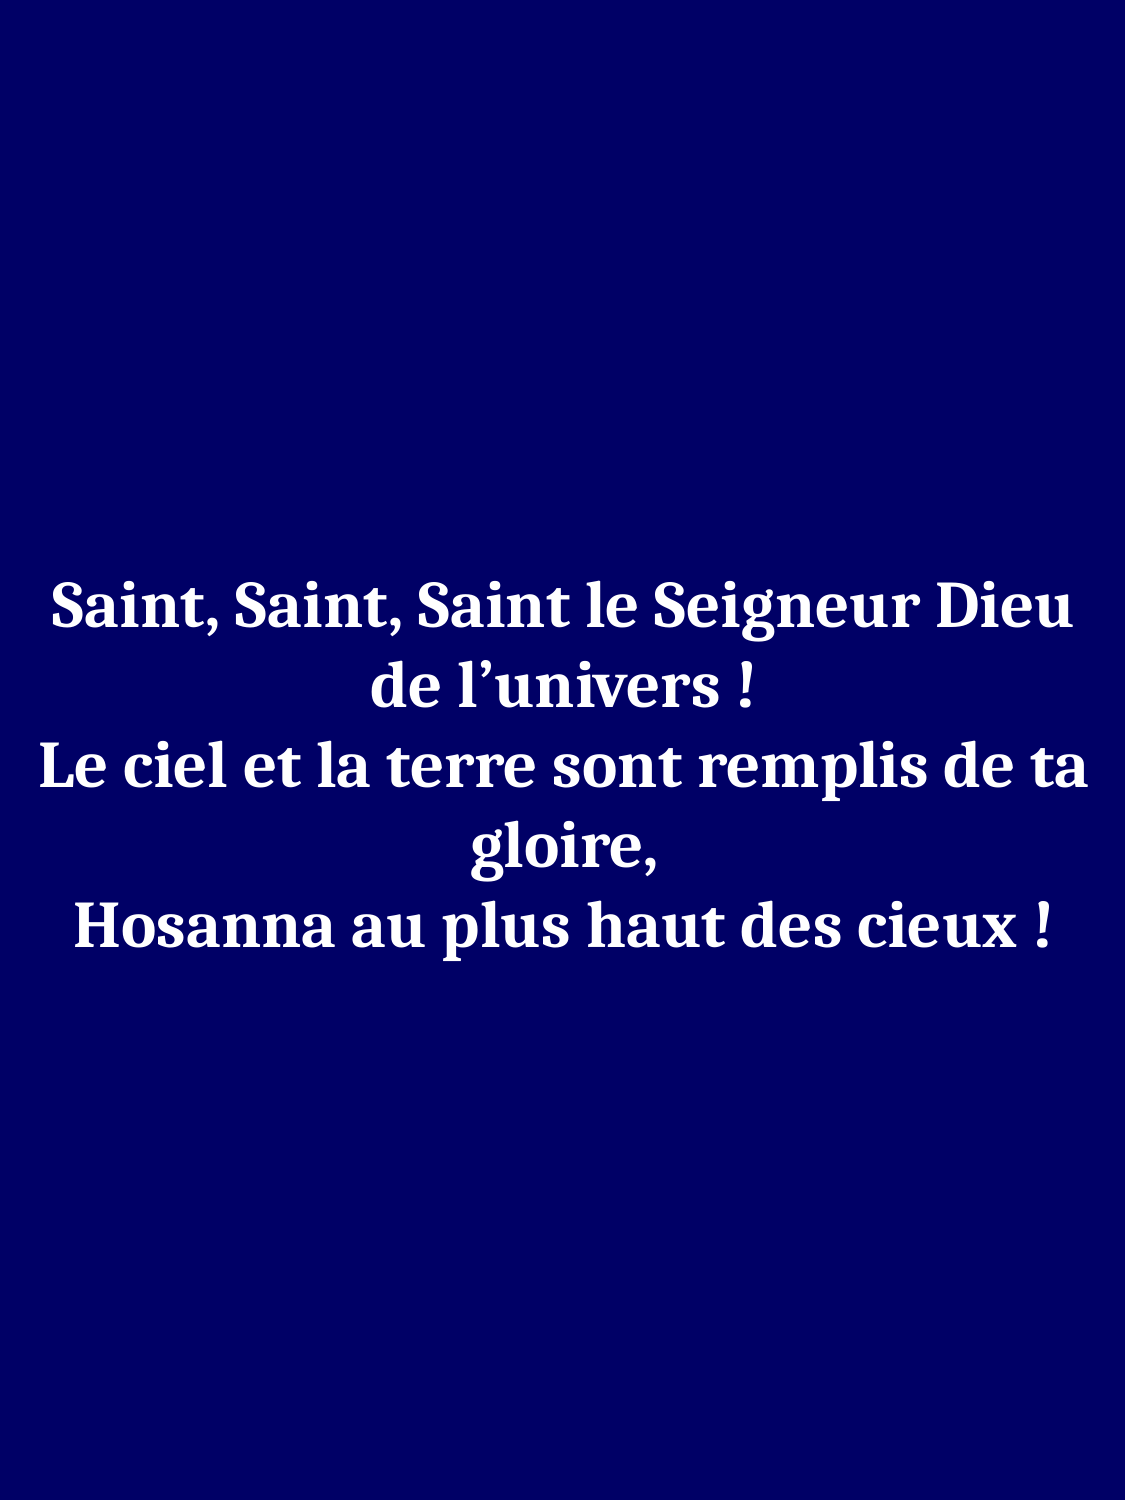

Saint, Saint, Saint le Seigneur Dieu de l’univers !
Le ciel et la terre sont remplis de ta gloire,
Hosanna au plus haut des cieux !